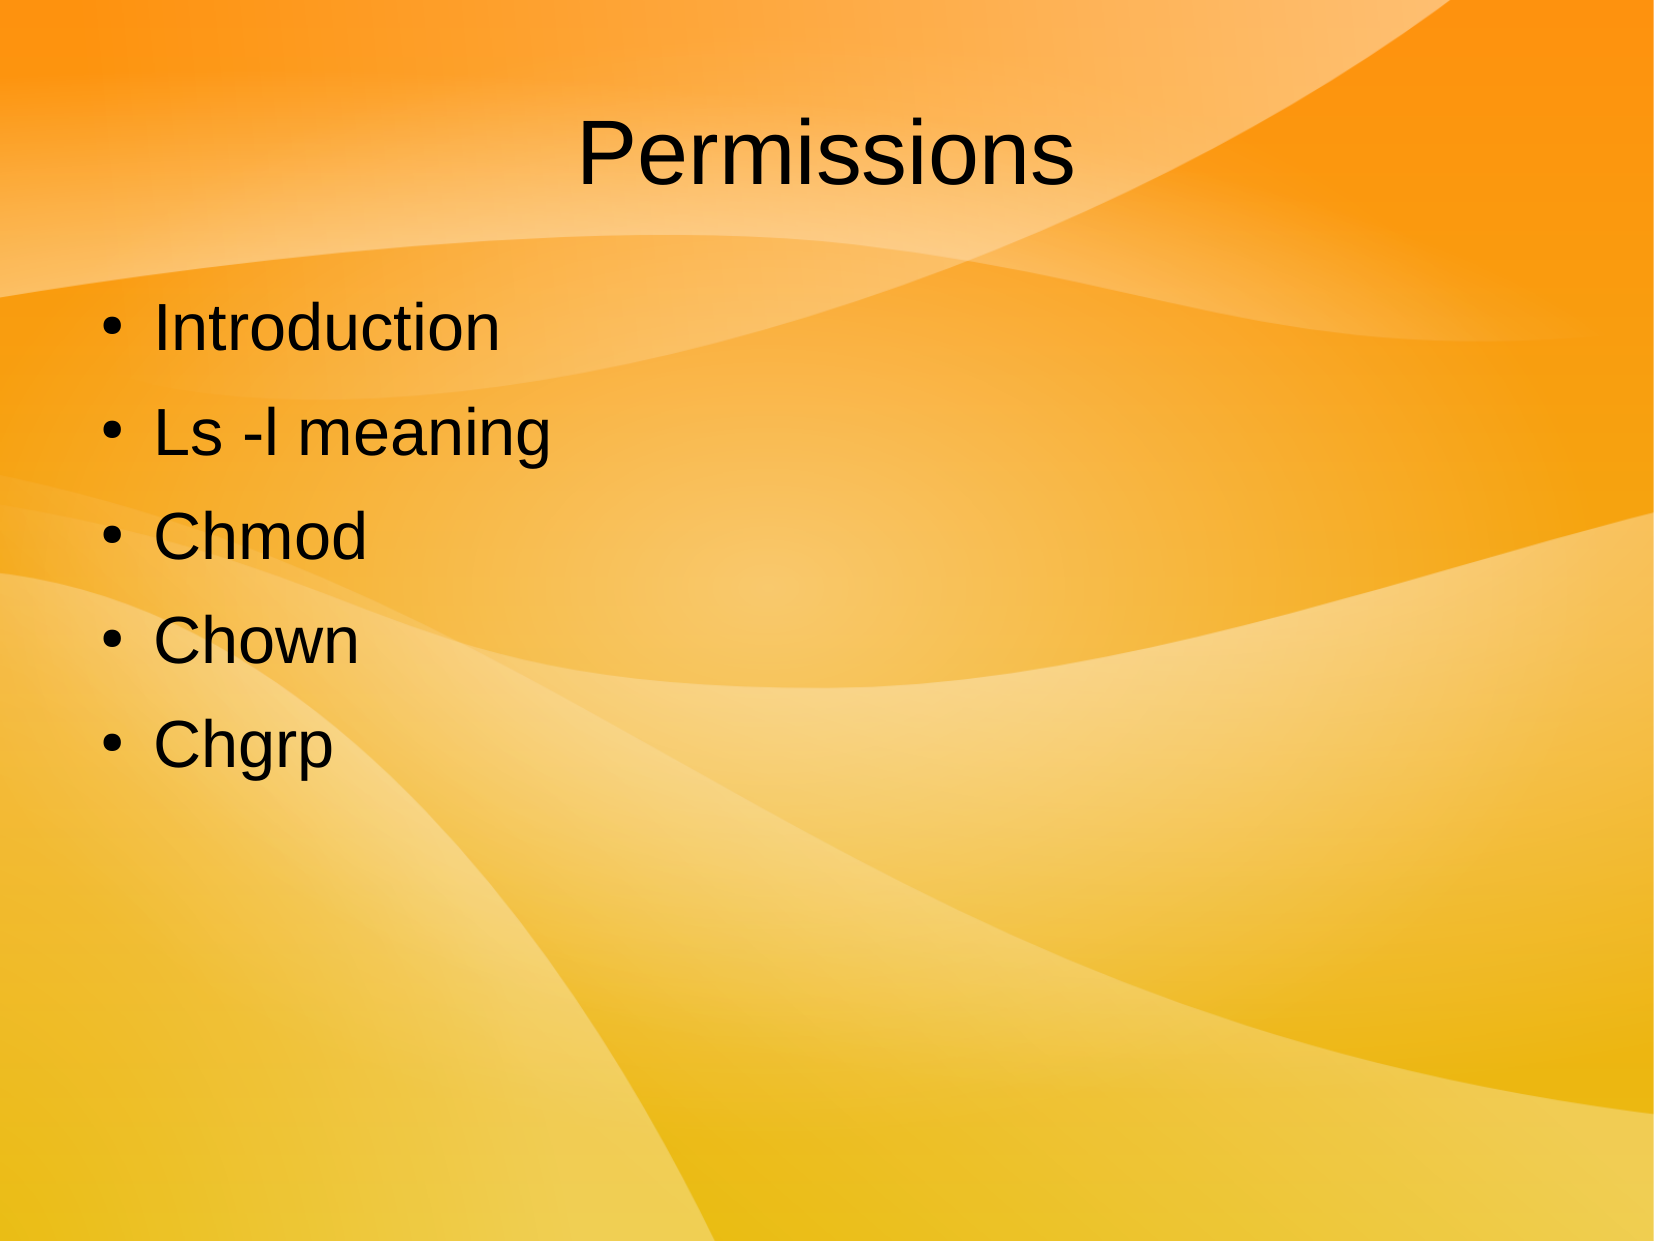

# Permissions
Introduction
Ls -l meaning
Chmod
Chown
Chgrp